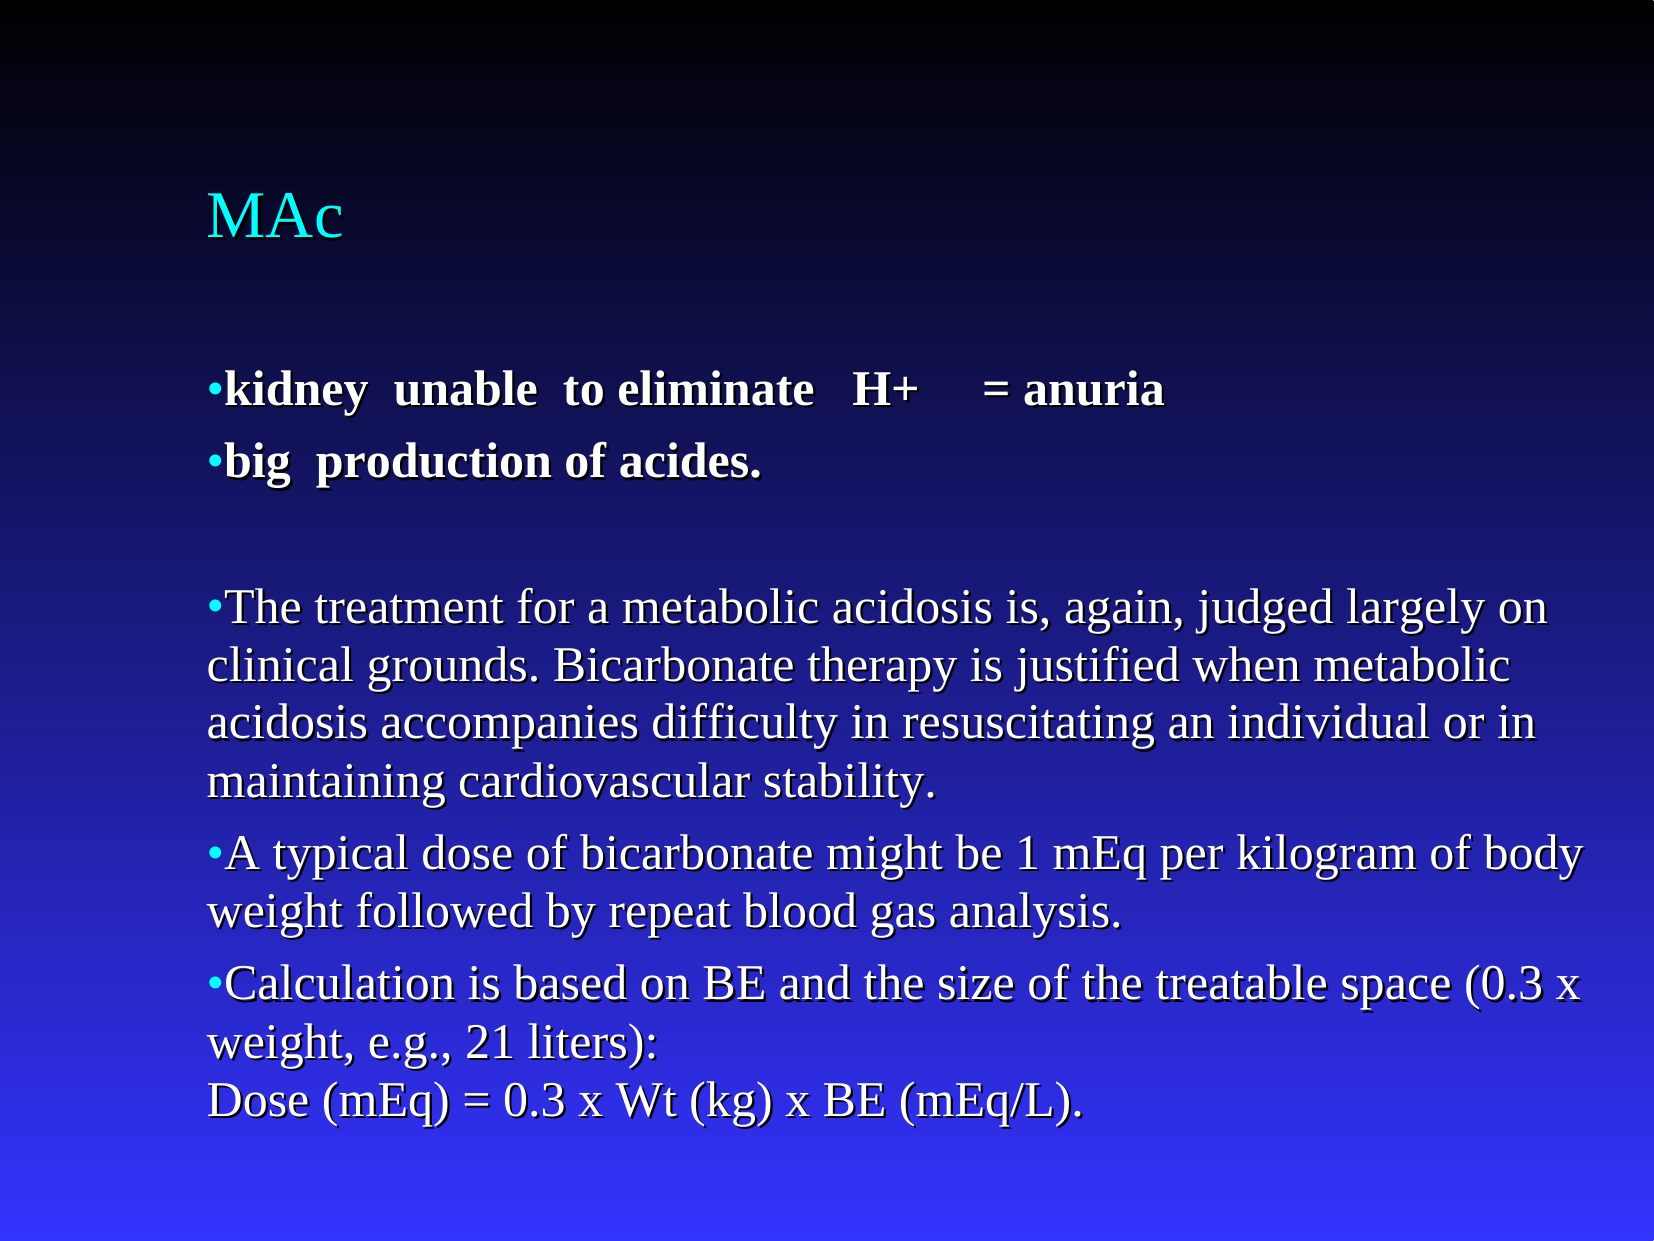

# MAc
kidney unable to eliminate H+ = anuria
big production of acides.
The treatment for a metabolic acidosis is, again, judged largely on clinical grounds. Bicarbonate therapy is justified when metabolic acidosis accompanies difficulty in resuscitating an individual or in maintaining cardiovascular stability.
A typical dose of bicarbonate might be 1 mEq per kilogram of body weight followed by repeat blood gas analysis.
Calculation is based on BE and the size of the treatable space (0.3 x weight, e.g., 21 liters):
Dose (mEq) = 0.3 x Wt (kg) x BE (mEq/L).